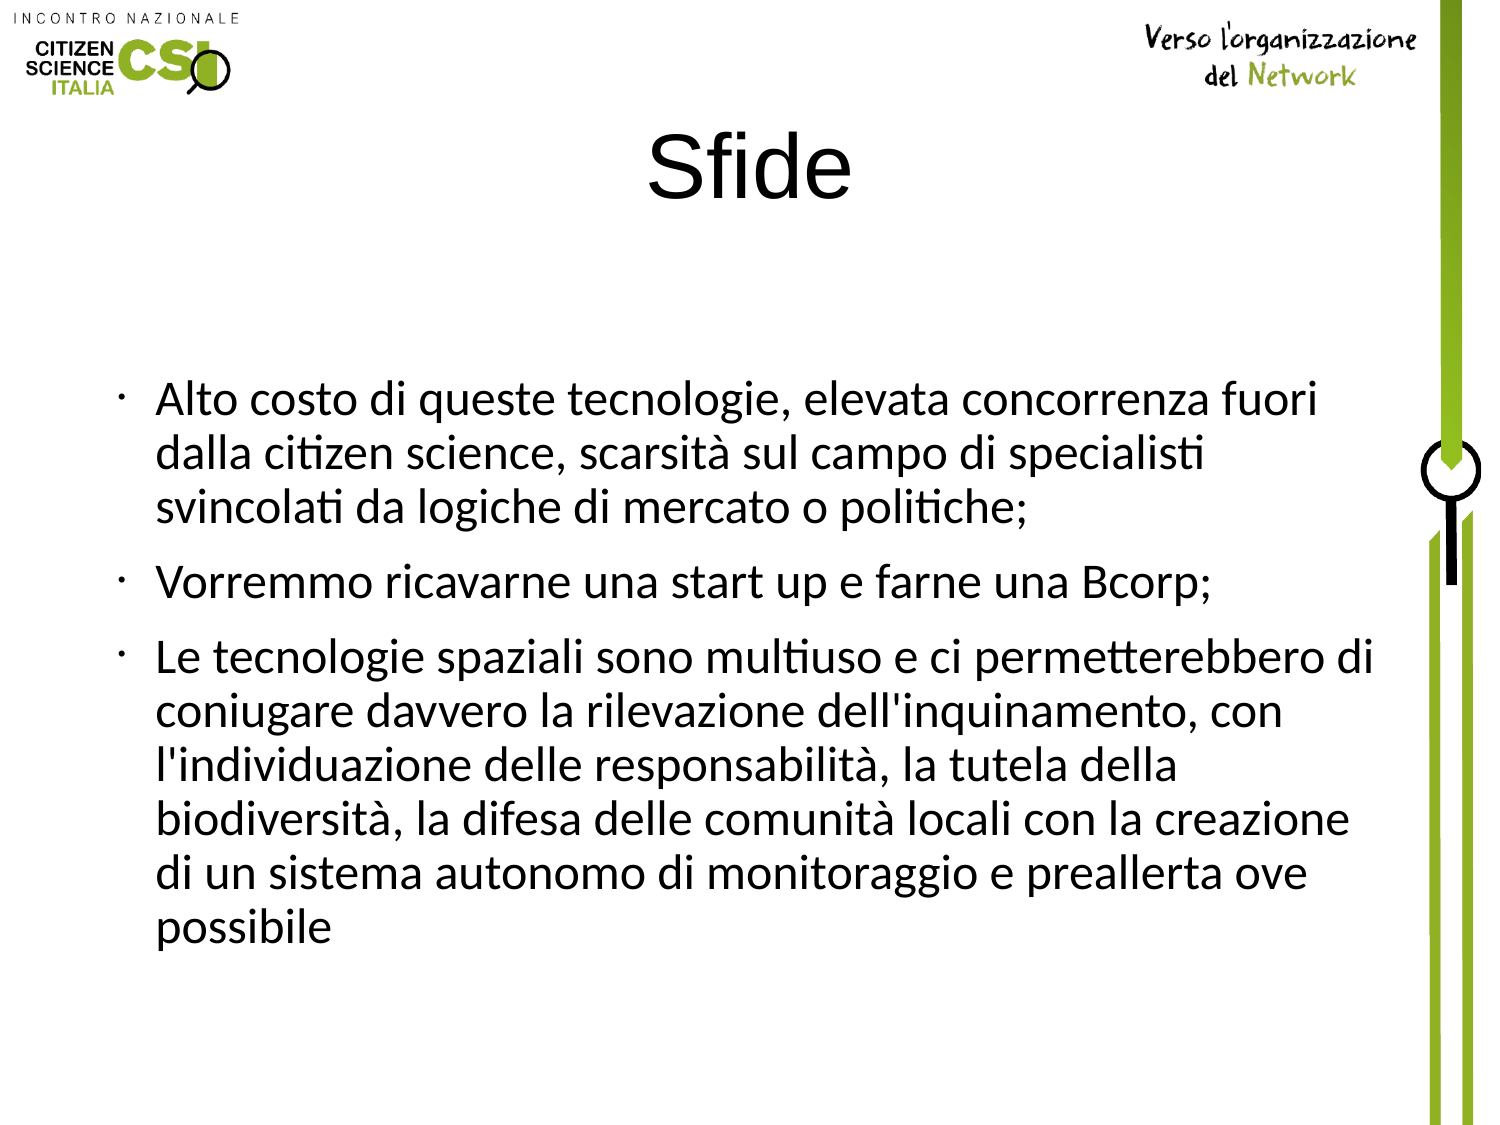

# Sfide
Alto costo di queste tecnologie, elevata concorrenza fuori dalla citizen science, scarsità sul campo di specialisti svincolati da logiche di mercato o politiche;
Vorremmo ricavarne una start up e farne una Bcorp;
Le tecnologie spaziali sono multiuso e ci permetterebbero di coniugare davvero la rilevazione dell'inquinamento, con l'individuazione delle responsabilità, la tutela della biodiversità, la difesa delle comunità locali con la creazione di un sistema autonomo di monitoraggio e preallerta ove possibile